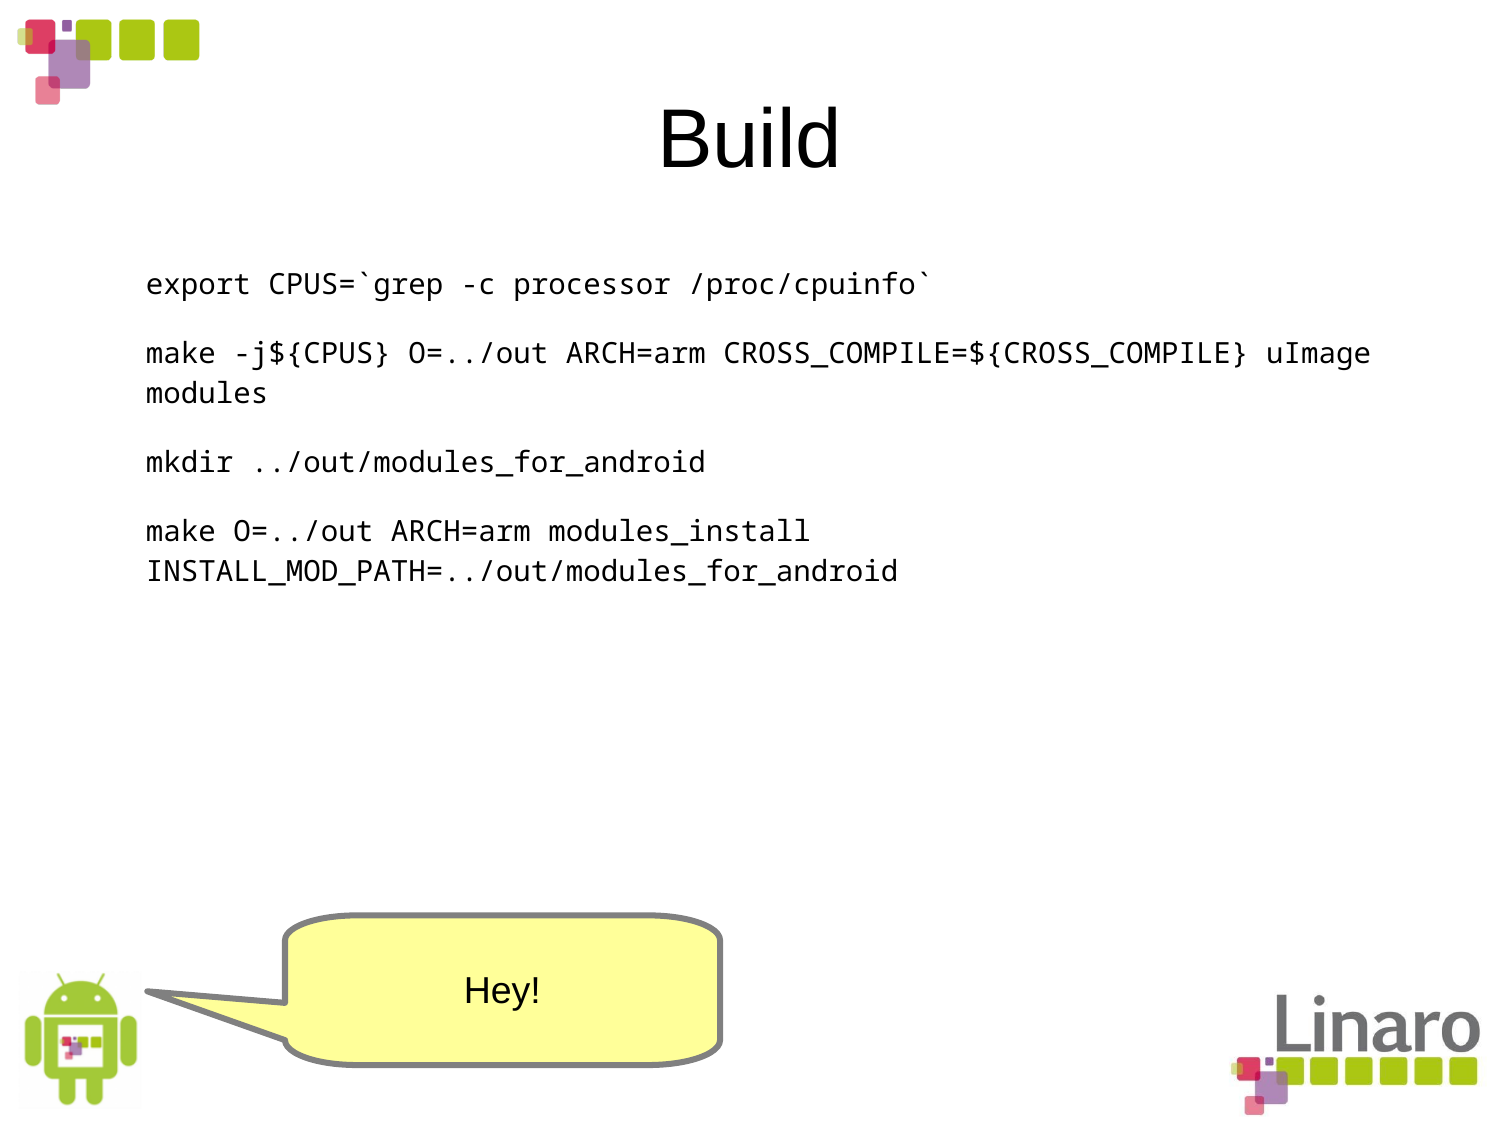

# Build
export CPUS=`grep -c processor /proc/cpuinfo`
make -j${CPUS} O=../out ARCH=arm CROSS_COMPILE=${CROSS_COMPILE} uImage modules
mkdir ../out/modules_for_android
make O=../out ARCH=arm modules_install INSTALL_MOD_PATH=../out/modules_for_android
Hey!